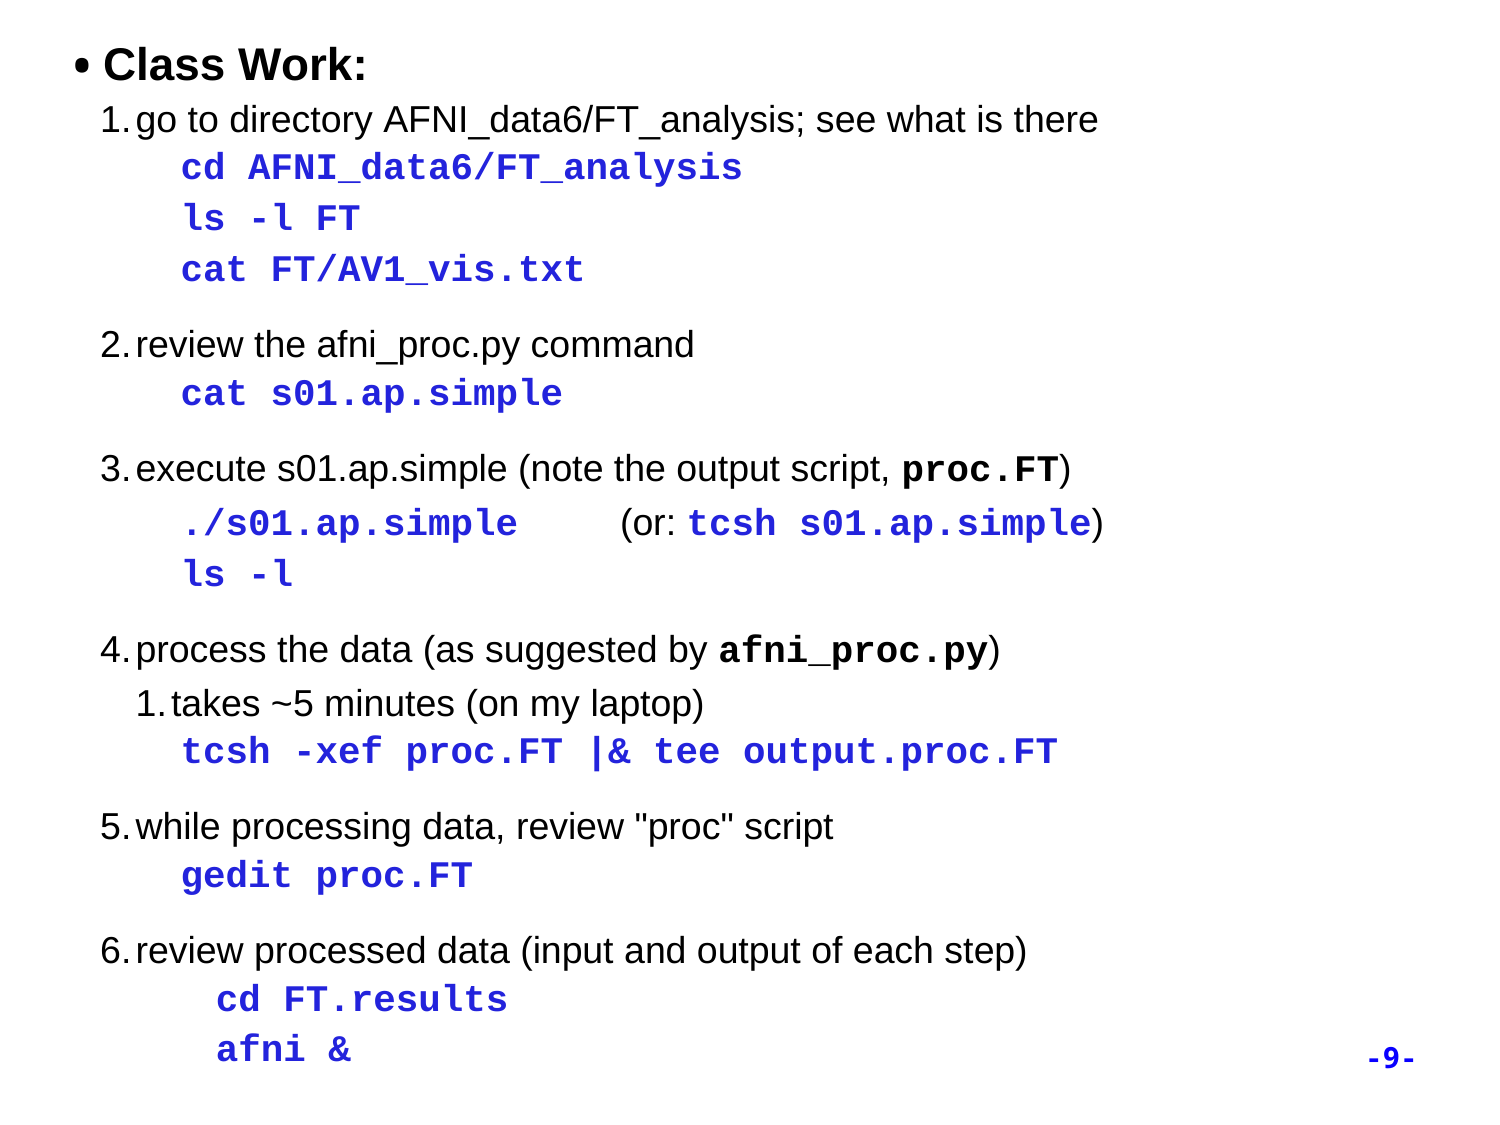

# Class Work:
go to directory AFNI_data6/FT_analysis; see what is there
cd AFNI_data6/FT_analysis
ls -l FT
cat FT/AV1_vis.txt
review the afni_proc.py command
cat s01.ap.simple
execute s01.ap.simple (note the output script, proc.FT)
./s01.ap.simple	(or: tcsh s01.ap.simple)
ls -l
process the data (as suggested by afni_proc.py)
takes ~5 minutes (on my laptop)
tcsh -xef proc.FT |& tee output.proc.FT
while processing data, review "proc" script
gedit proc.FT
review processed data (input and output of each step)
cd FT.results
afni &